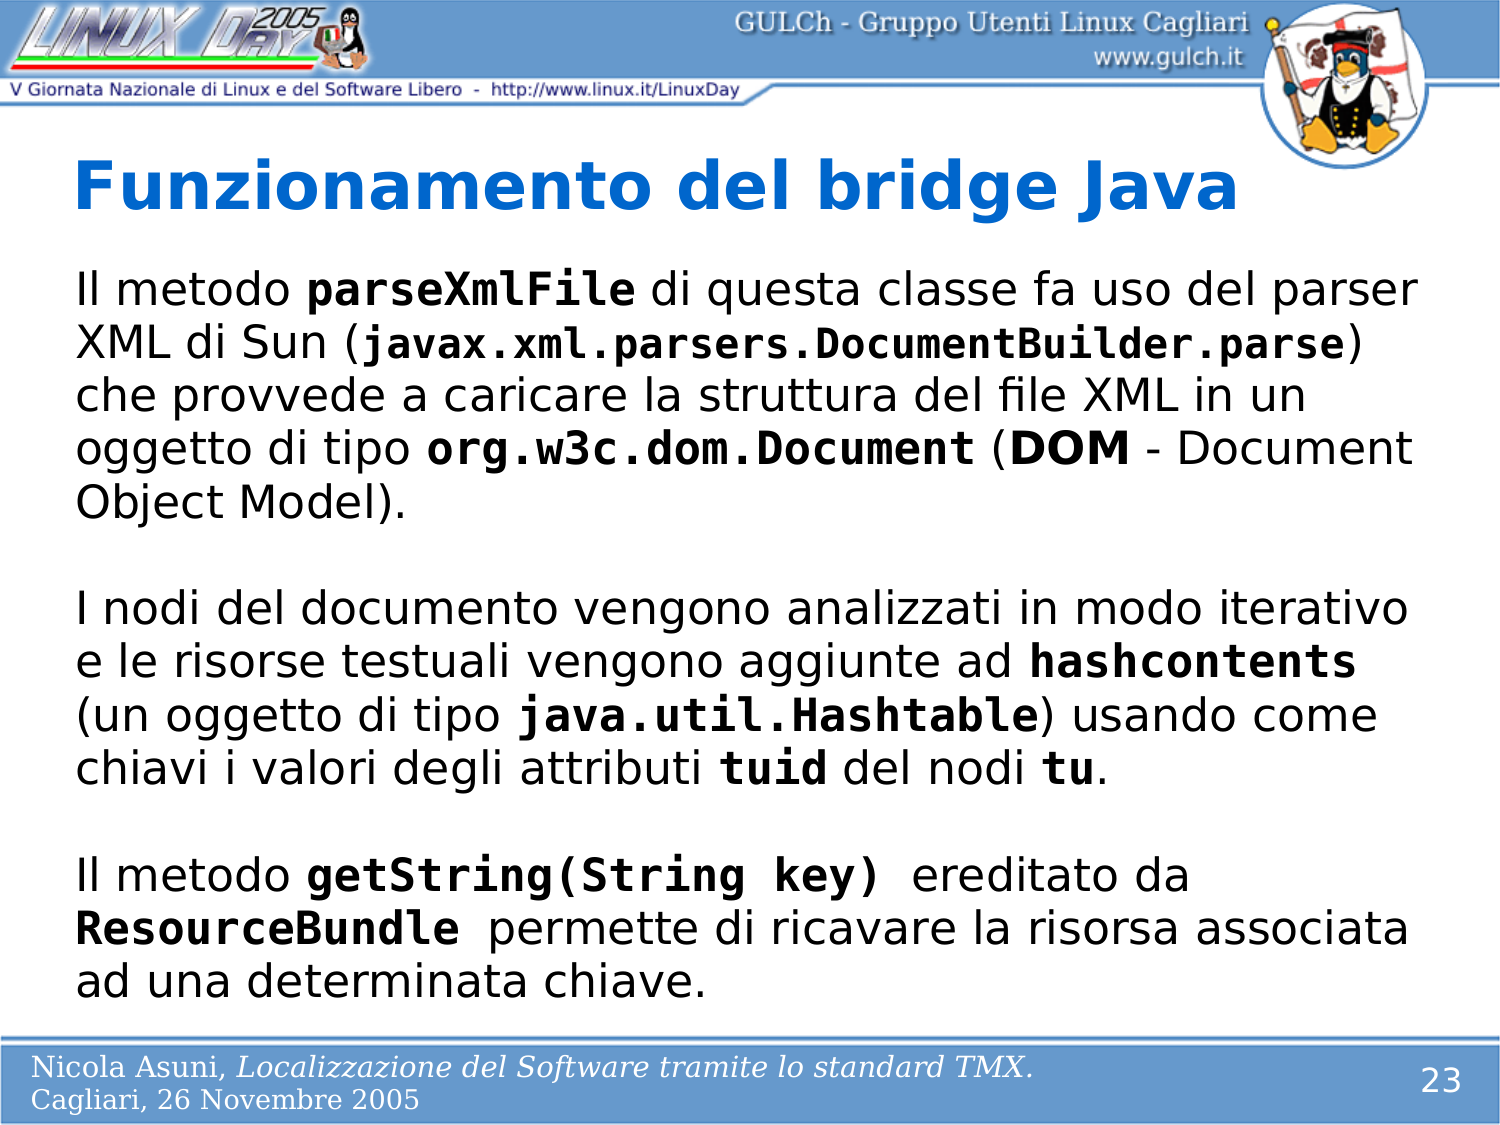

Funzionamento del bridge Java
Il metodo parseXmlFile di questa classe fa uso del parser XML di Sun (javax.xml.parsers.DocumentBuilder.parse) che provvede a caricare la struttura del file XML in un oggetto di tipo org.w3c.dom.Document (DOM - Document Object Model).
I nodi del documento vengono analizzati in modo iterativo e le risorse testuali vengono aggiunte ad hashcontents (un oggetto di tipo java.util.Hashtable) usando come chiavi i valori degli attributi tuid del nodi tu.
Il metodo getString(String key) ereditato da ResourceBundle permette di ricavare la risorsa associata ad una determinata chiave.